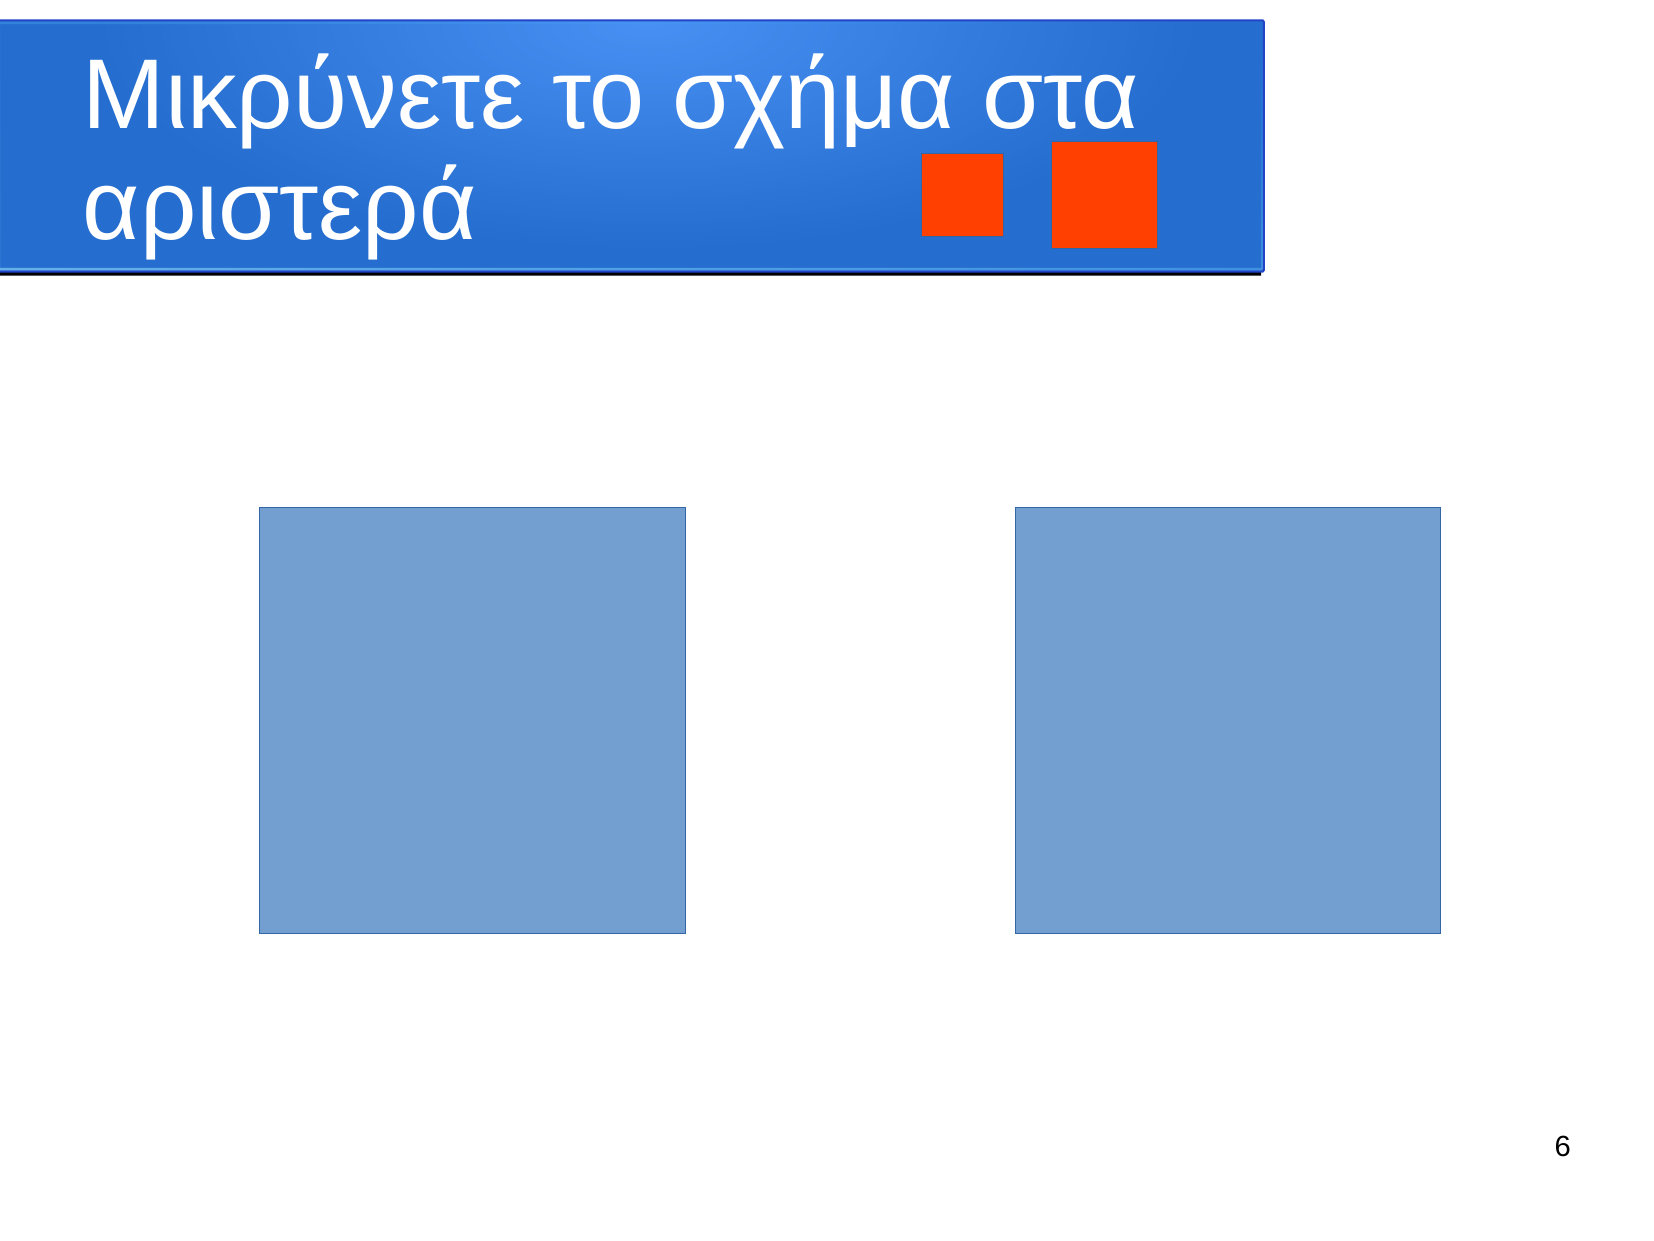

# Μικρύνετε το σχήμα στα αριστερά
6